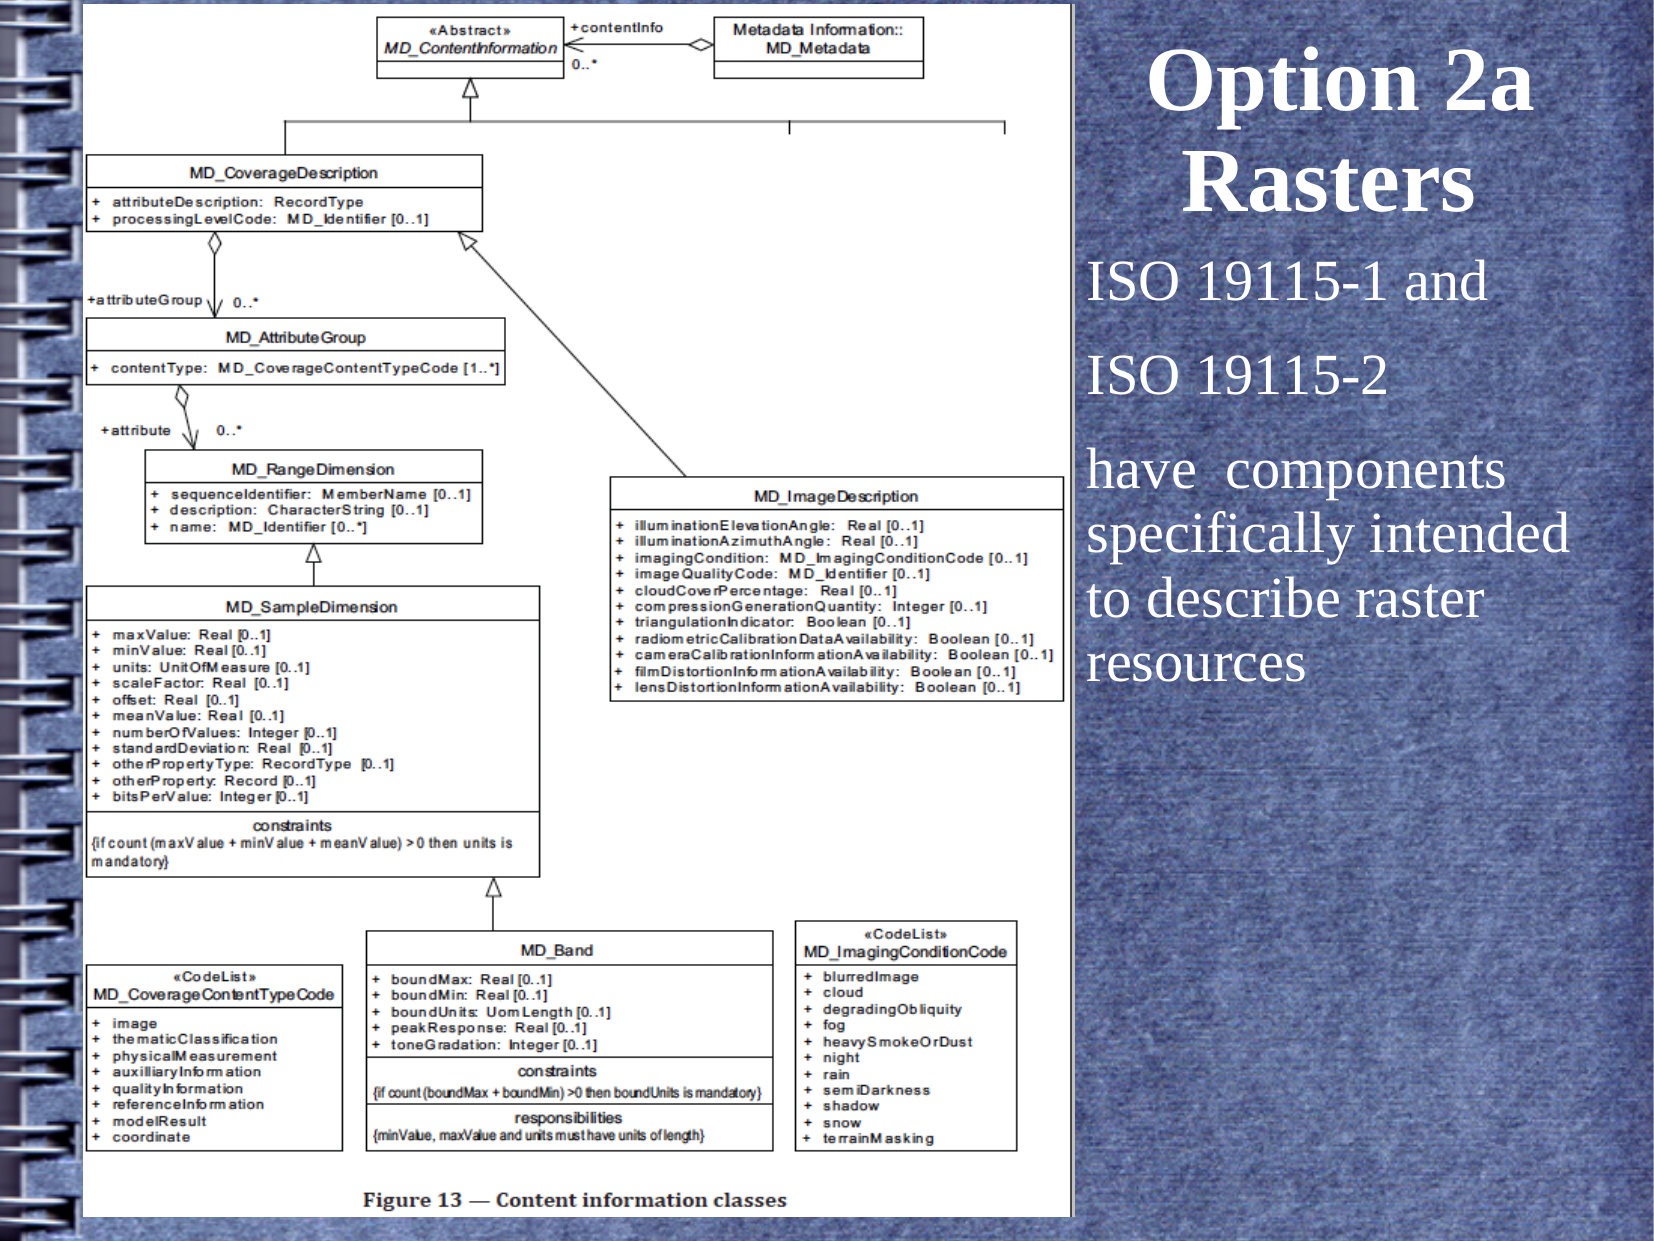

# Option 2a Rasters
ISO 19115-1 and
ISO 19115-2
have components specifically intended to describe raster resources